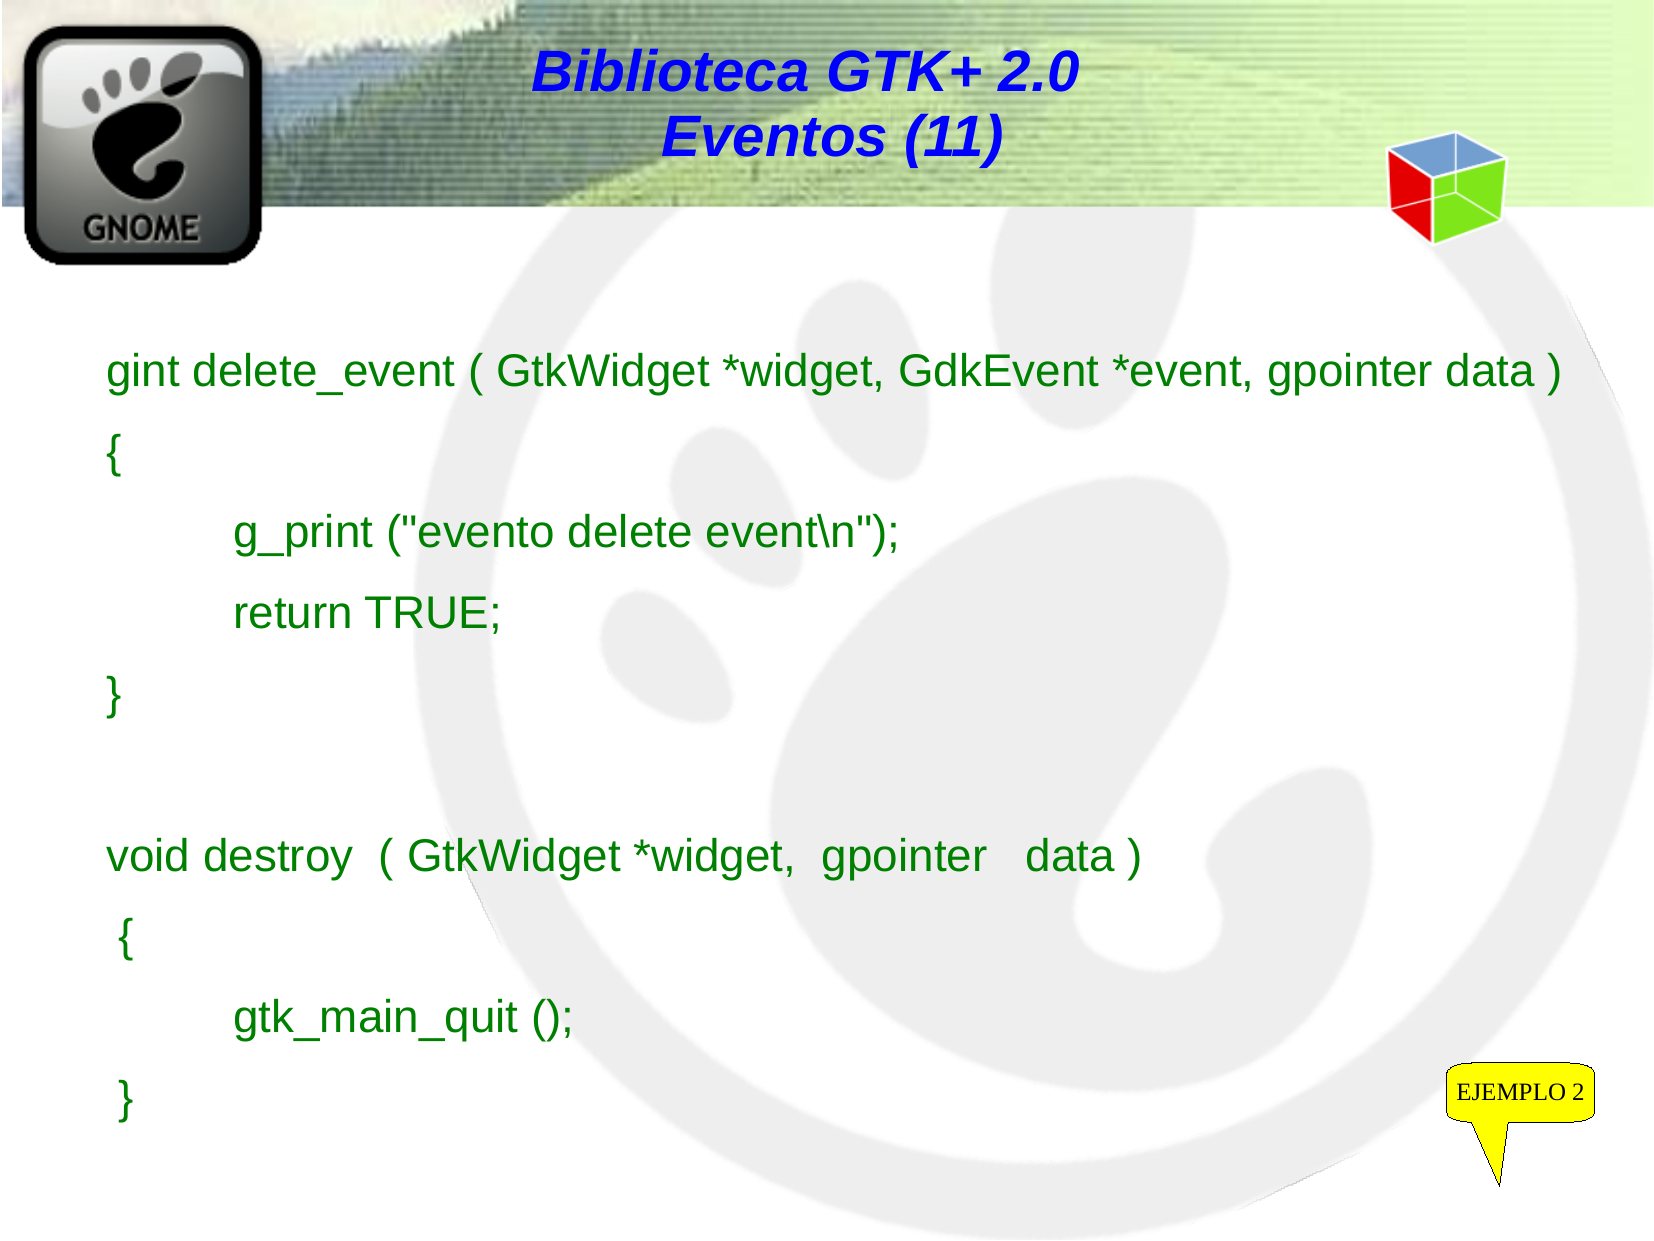

# Biblioteca GTK+ 2.0 Eventos (11)
gint delete_event ( GtkWidget *widget, GdkEvent *event, gpointer data )
{
 	g_print ("evento delete event\n");
 	return TRUE;
}
void destroy ( GtkWidget *widget, gpointer data )
 {
 	gtk_main_quit ();
 }
EJEMPLO 2